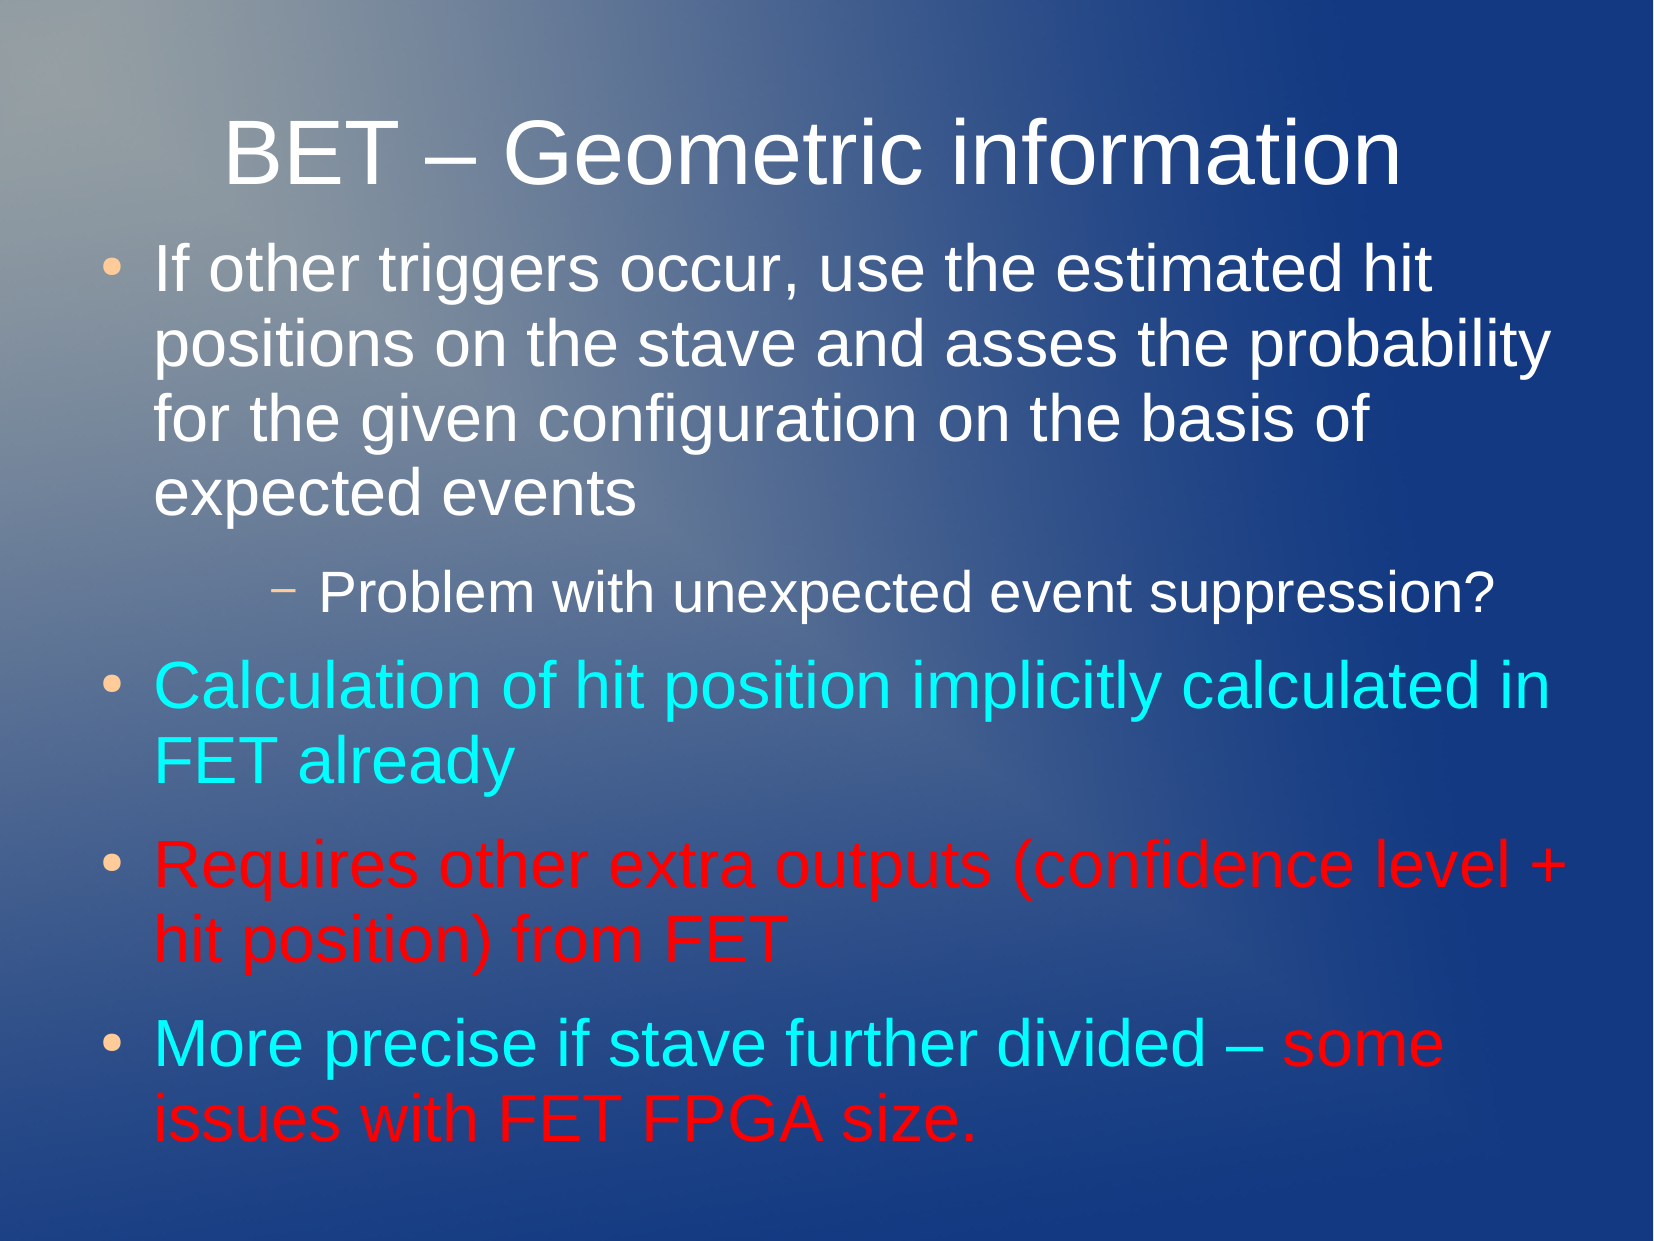

# BET – Geometric information
If other triggers occur, use the estimated hit positions on the stave and asses the probability for the given configuration on the basis of expected events
Problem with unexpected event suppression?
Calculation of hit position implicitly calculated in FET already
Requires other extra outputs (confidence level + hit position) from FET
More precise if stave further divided – some issues with FET FPGA size.